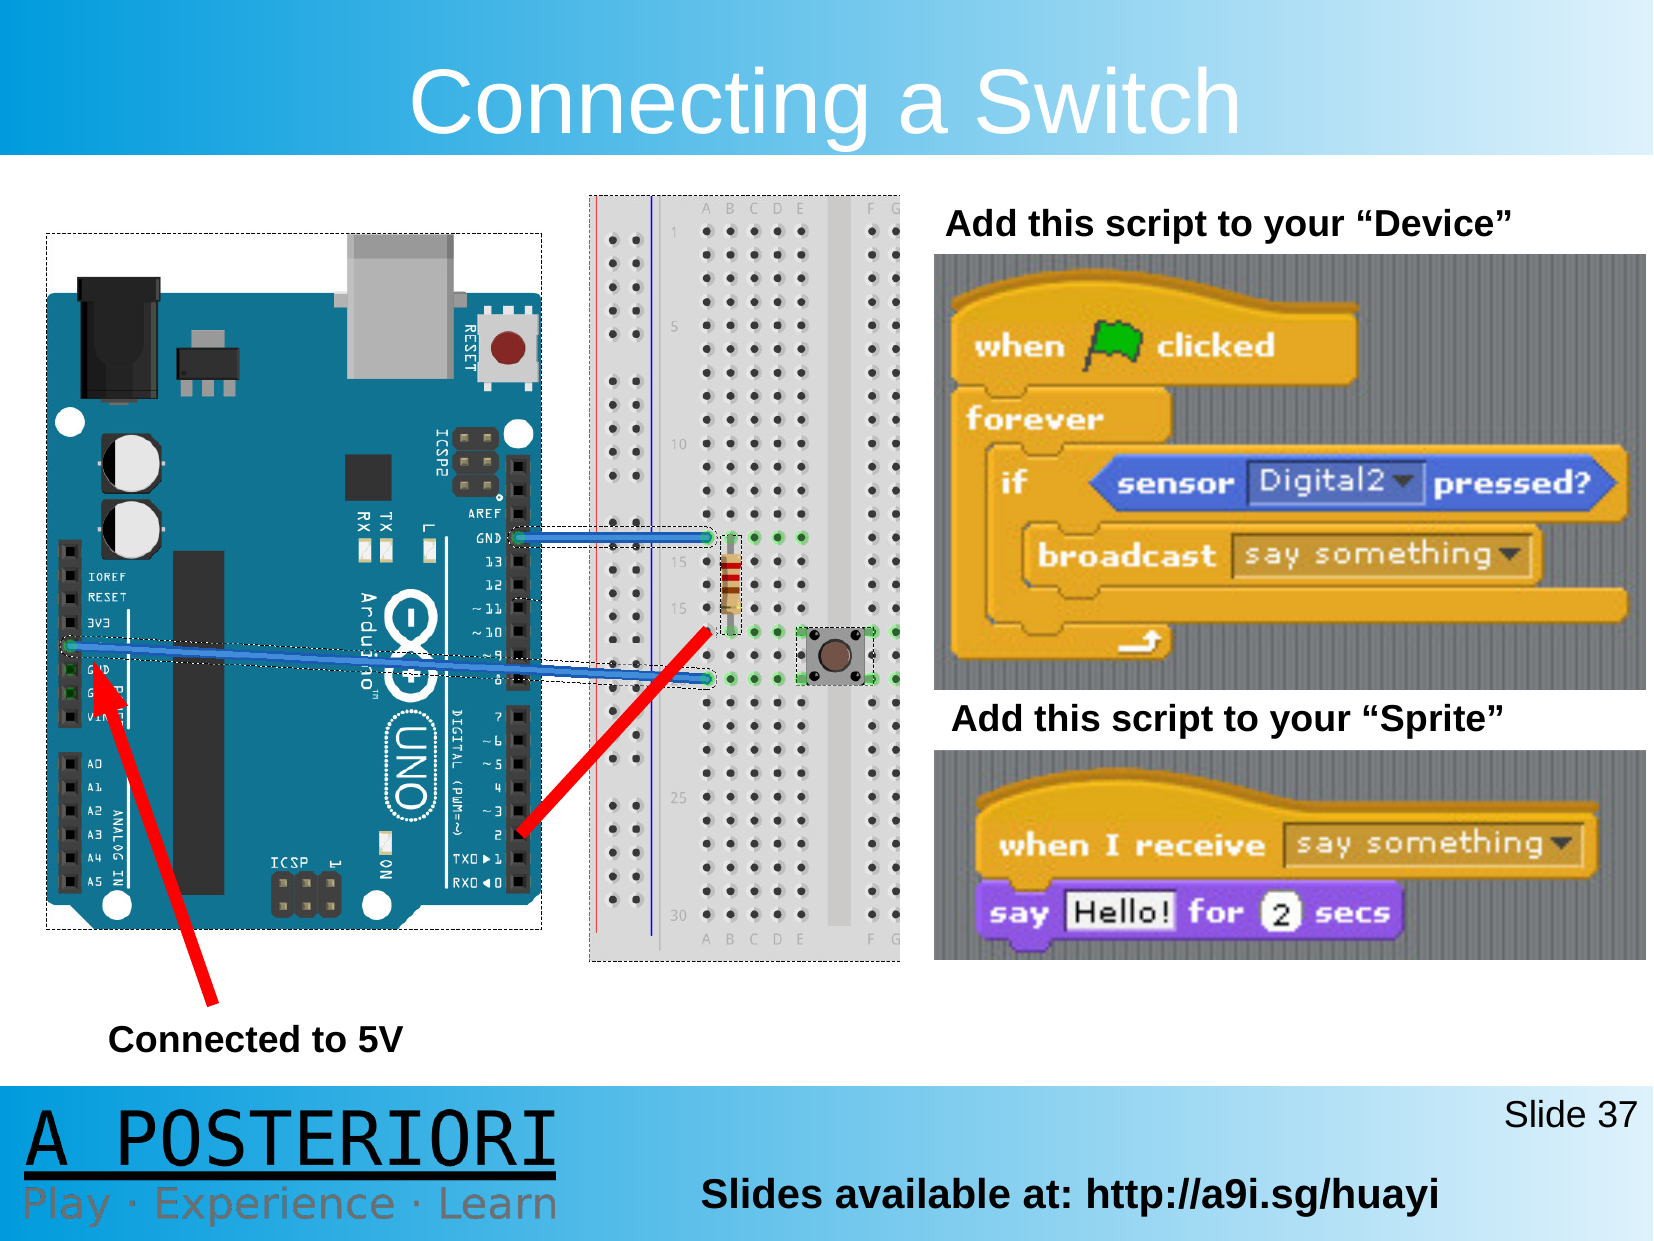

# Connecting a Switch
Add this script to your “Device”
 Add this script to your “Sprite”
Connected to 5V